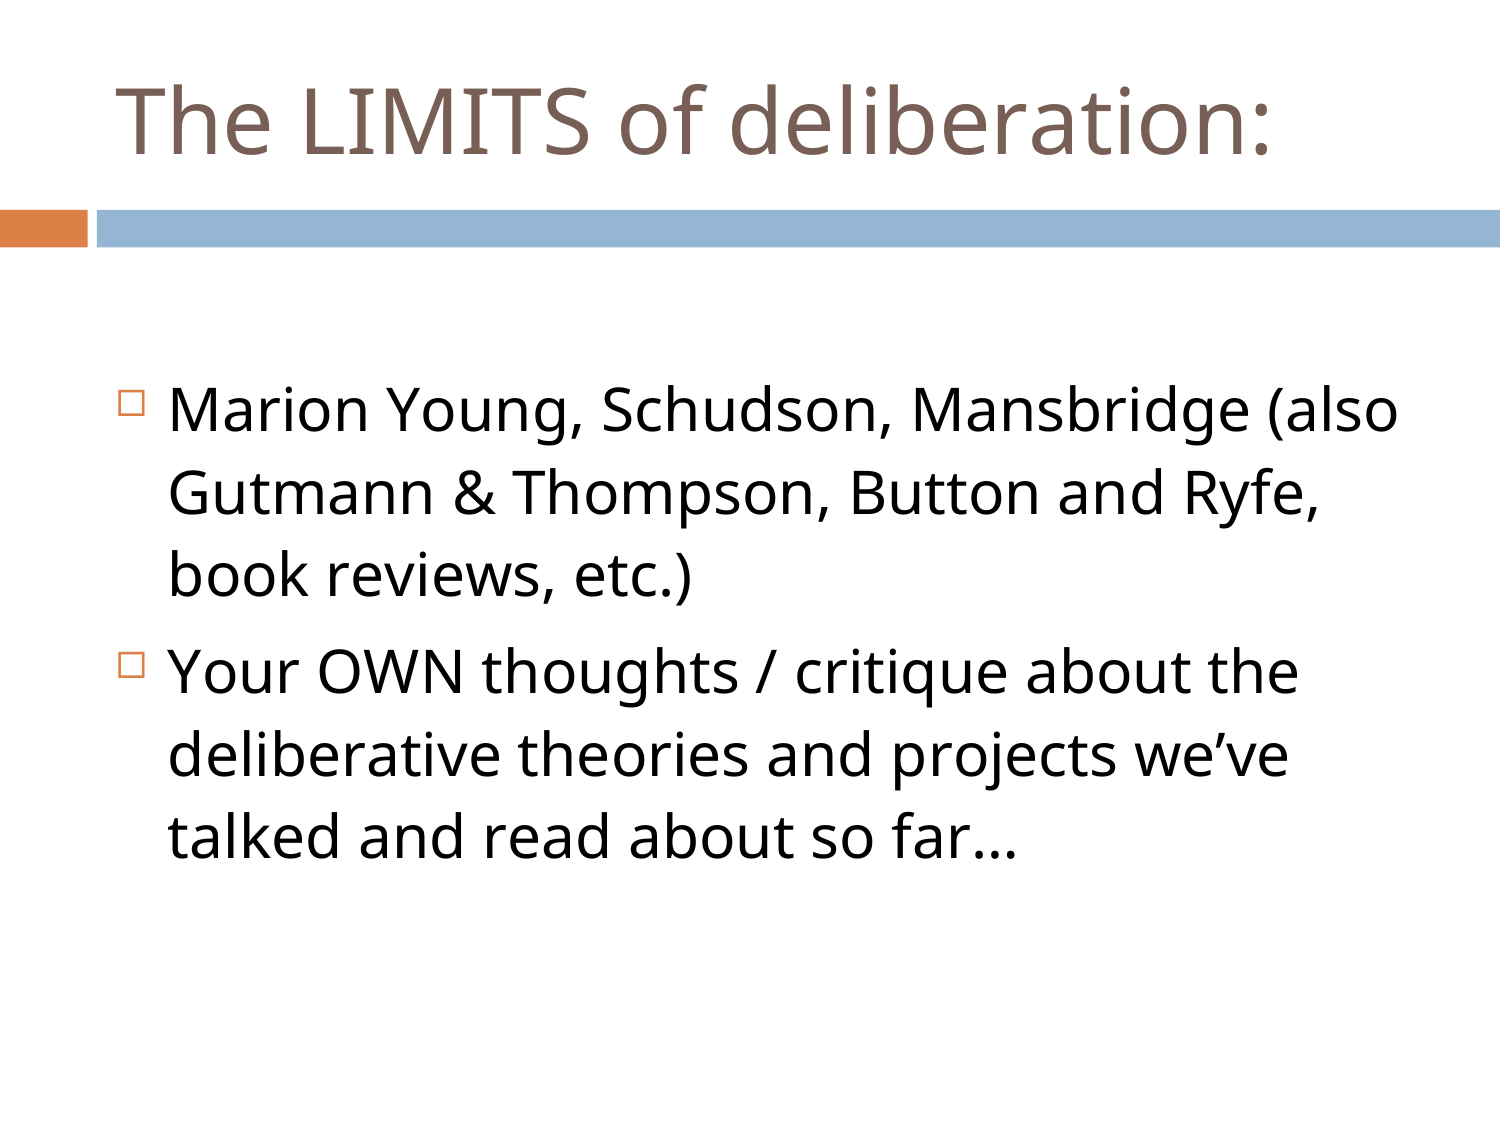

# The LIMITS of deliberation:
Marion Young, Schudson, Mansbridge (also Gutmann & Thompson, Button and Ryfe, book reviews, etc.)
Your OWN thoughts / critique about the deliberative theories and projects we’ve talked and read about so far…